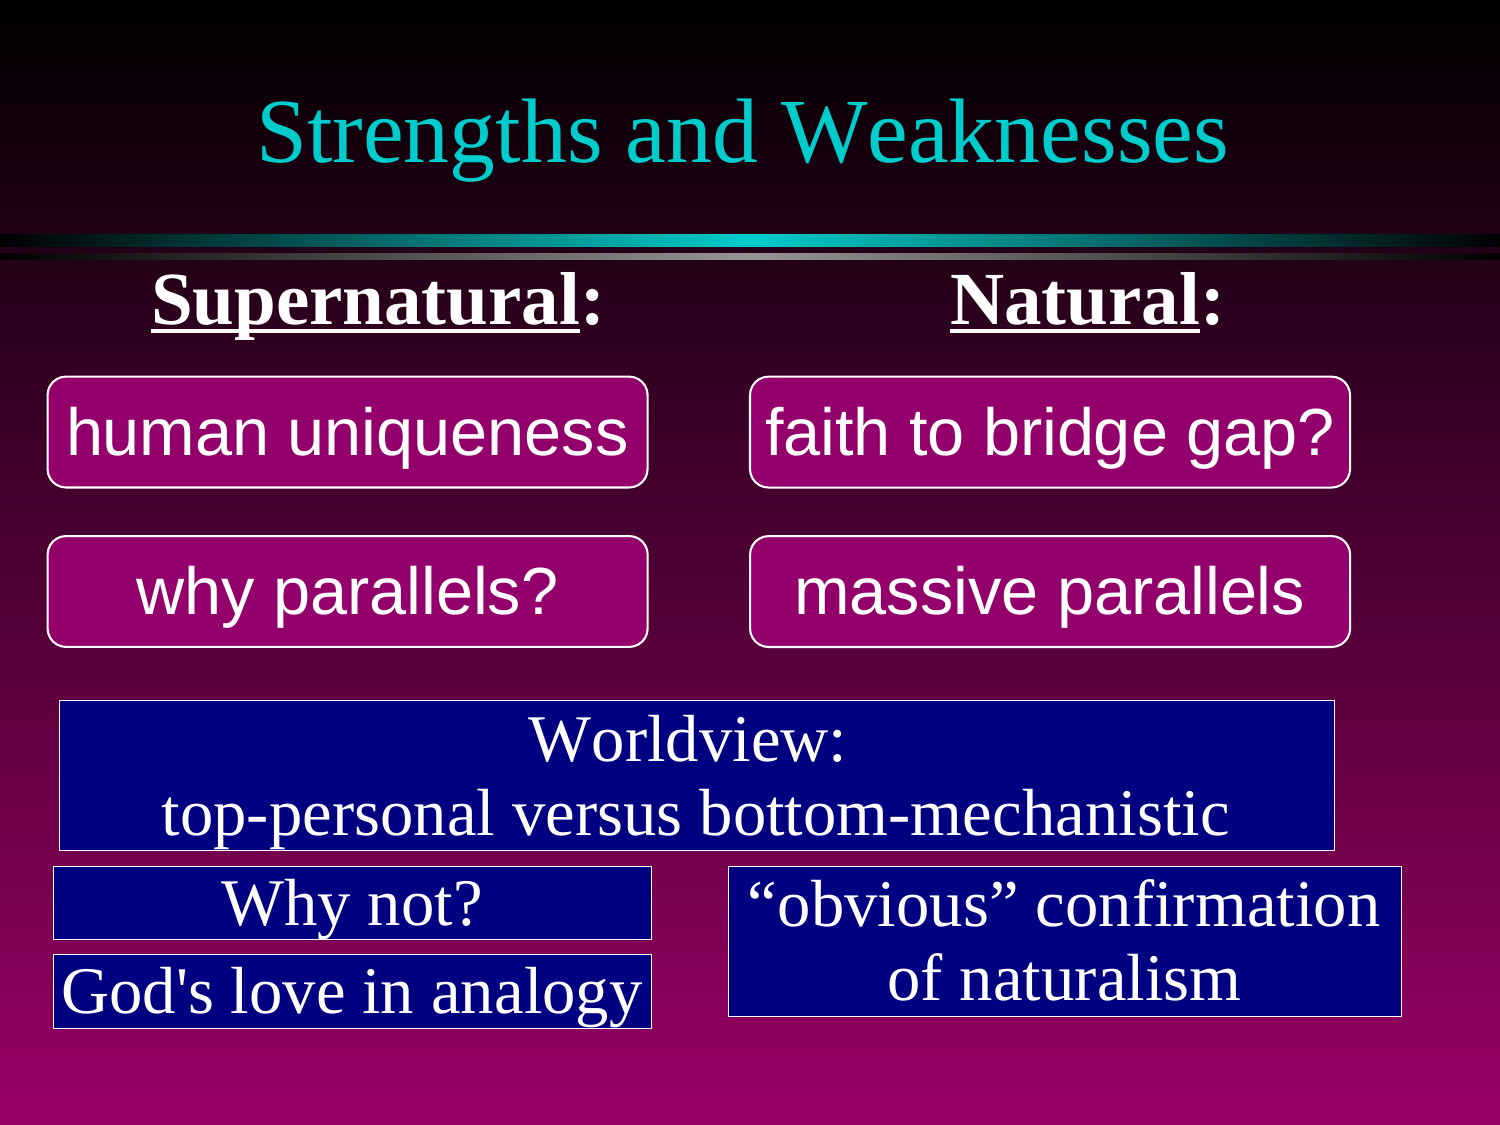

# Strengths and Weaknesses
Supernatural:
Natural:
human uniqueness
faith to bridge gap?
why parallels?
massive parallels
Worldview:
top-personal versus bottom-mechanistic
Why not?
“obvious” confirmation
of naturalism
God's love in analogy